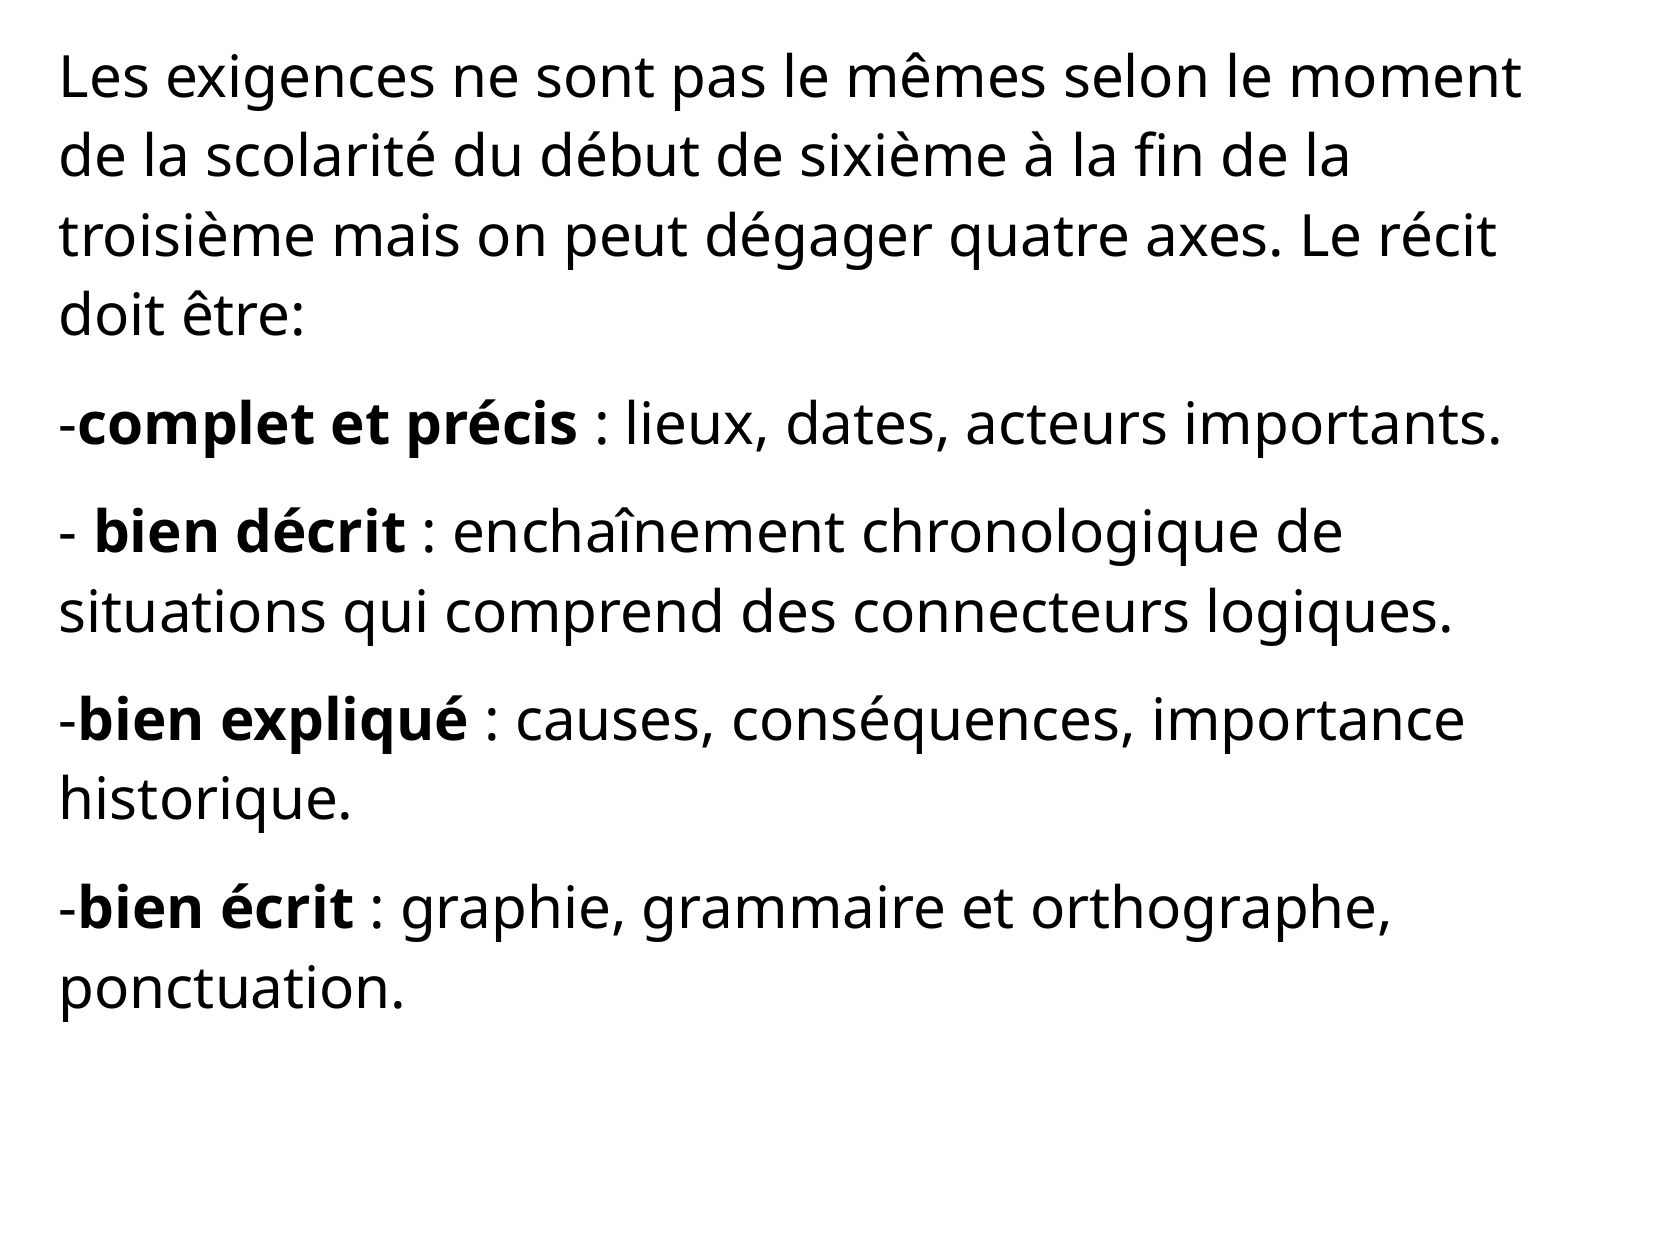

Les exigences ne sont pas le mêmes selon le moment de la scolarité du début de sixième à la fin de la troisième mais on peut dégager quatre axes. Le récit doit être:
-complet et précis : lieux, dates, acteurs importants.
- bien décrit : enchaînement chronologique de situations qui comprend des connecteurs logiques.
-bien expliqué : causes, conséquences, importance historique.
-bien écrit : graphie, grammaire et orthographe, ponctuation.
#